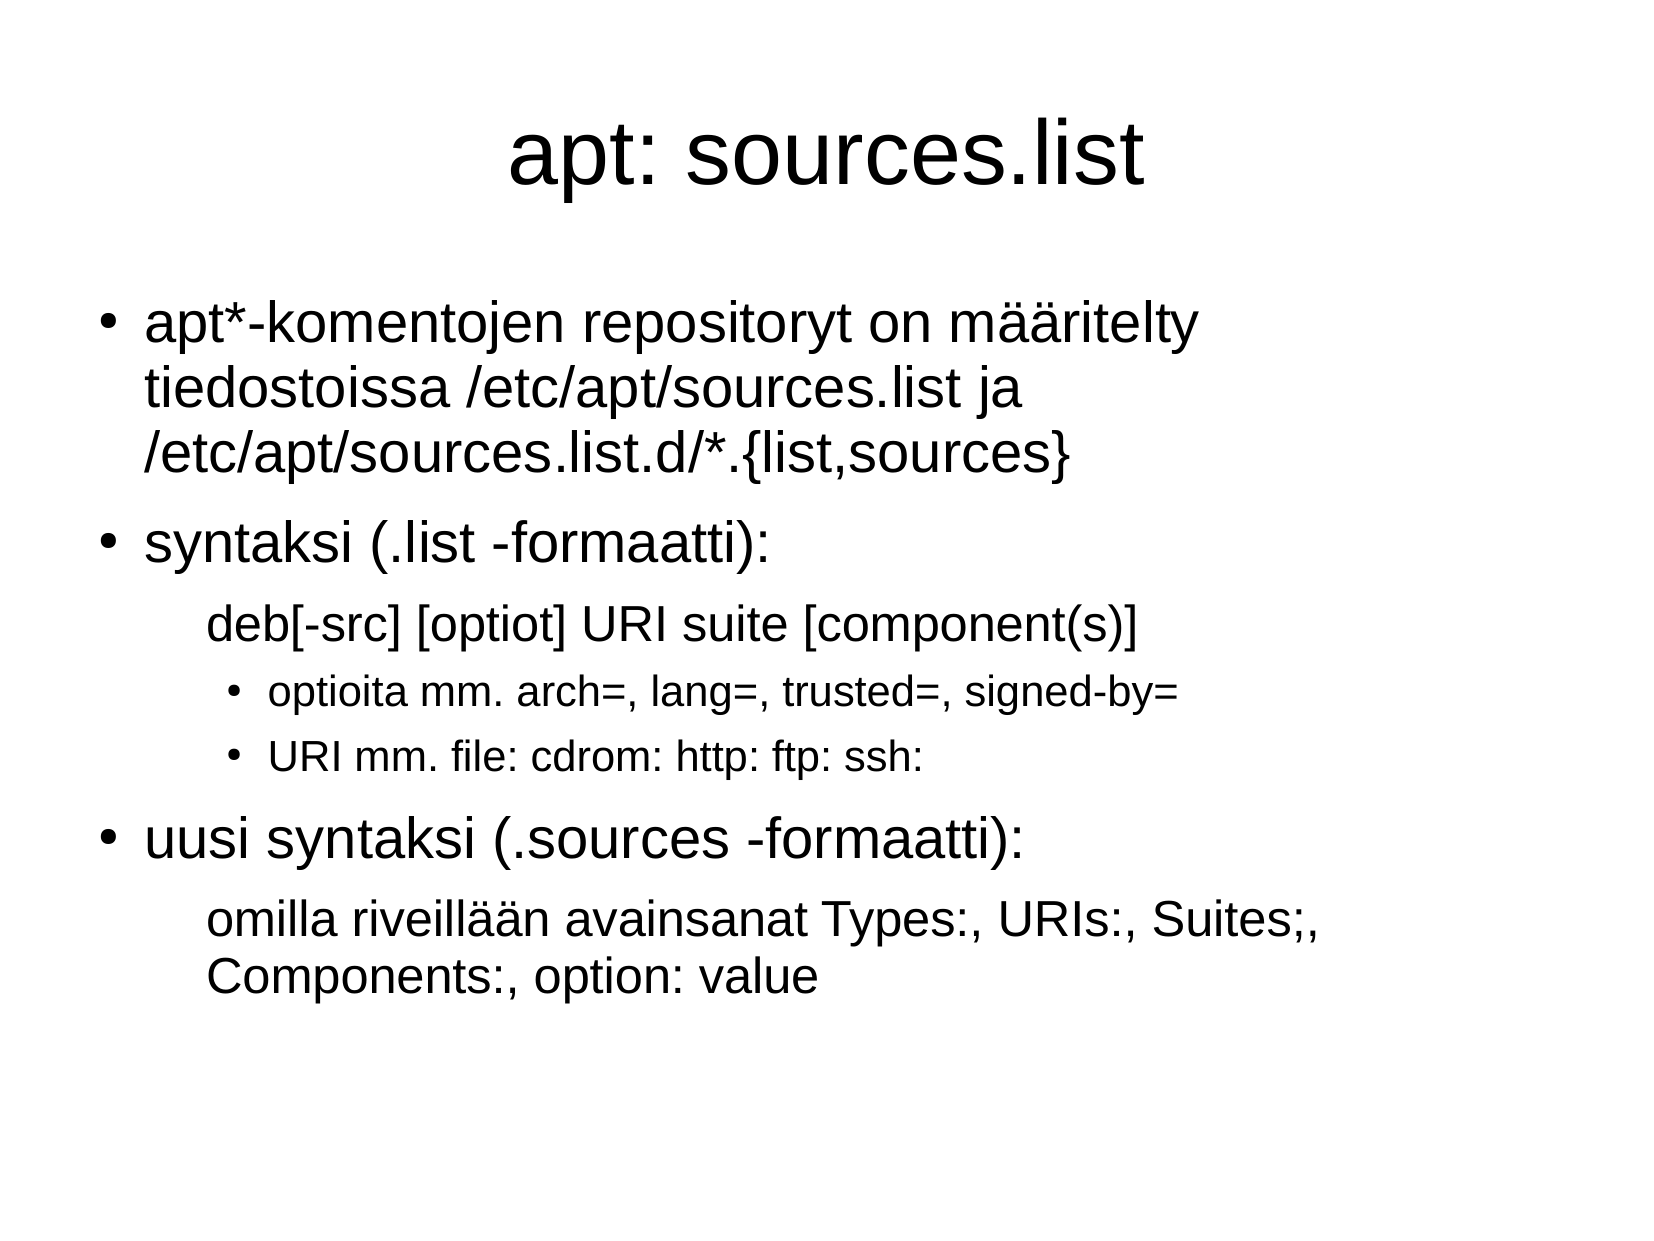

# apt: sources.list
apt*-komentojen repositoryt on määritelty tiedostoissa /etc/apt/sources.list ja /etc/apt/sources.list.d/*.{list,sources}
syntaksi (.list -formaatti):
deb[-src] [optiot] URI suite [component(s)]
optioita mm. arch=, lang=, trusted=, signed-by=
URI mm. file: cdrom: http: ftp: ssh:
uusi syntaksi (.sources -formaatti):
omilla riveillään avainsanat Types:, URIs:, Suites;, Components:, option: value